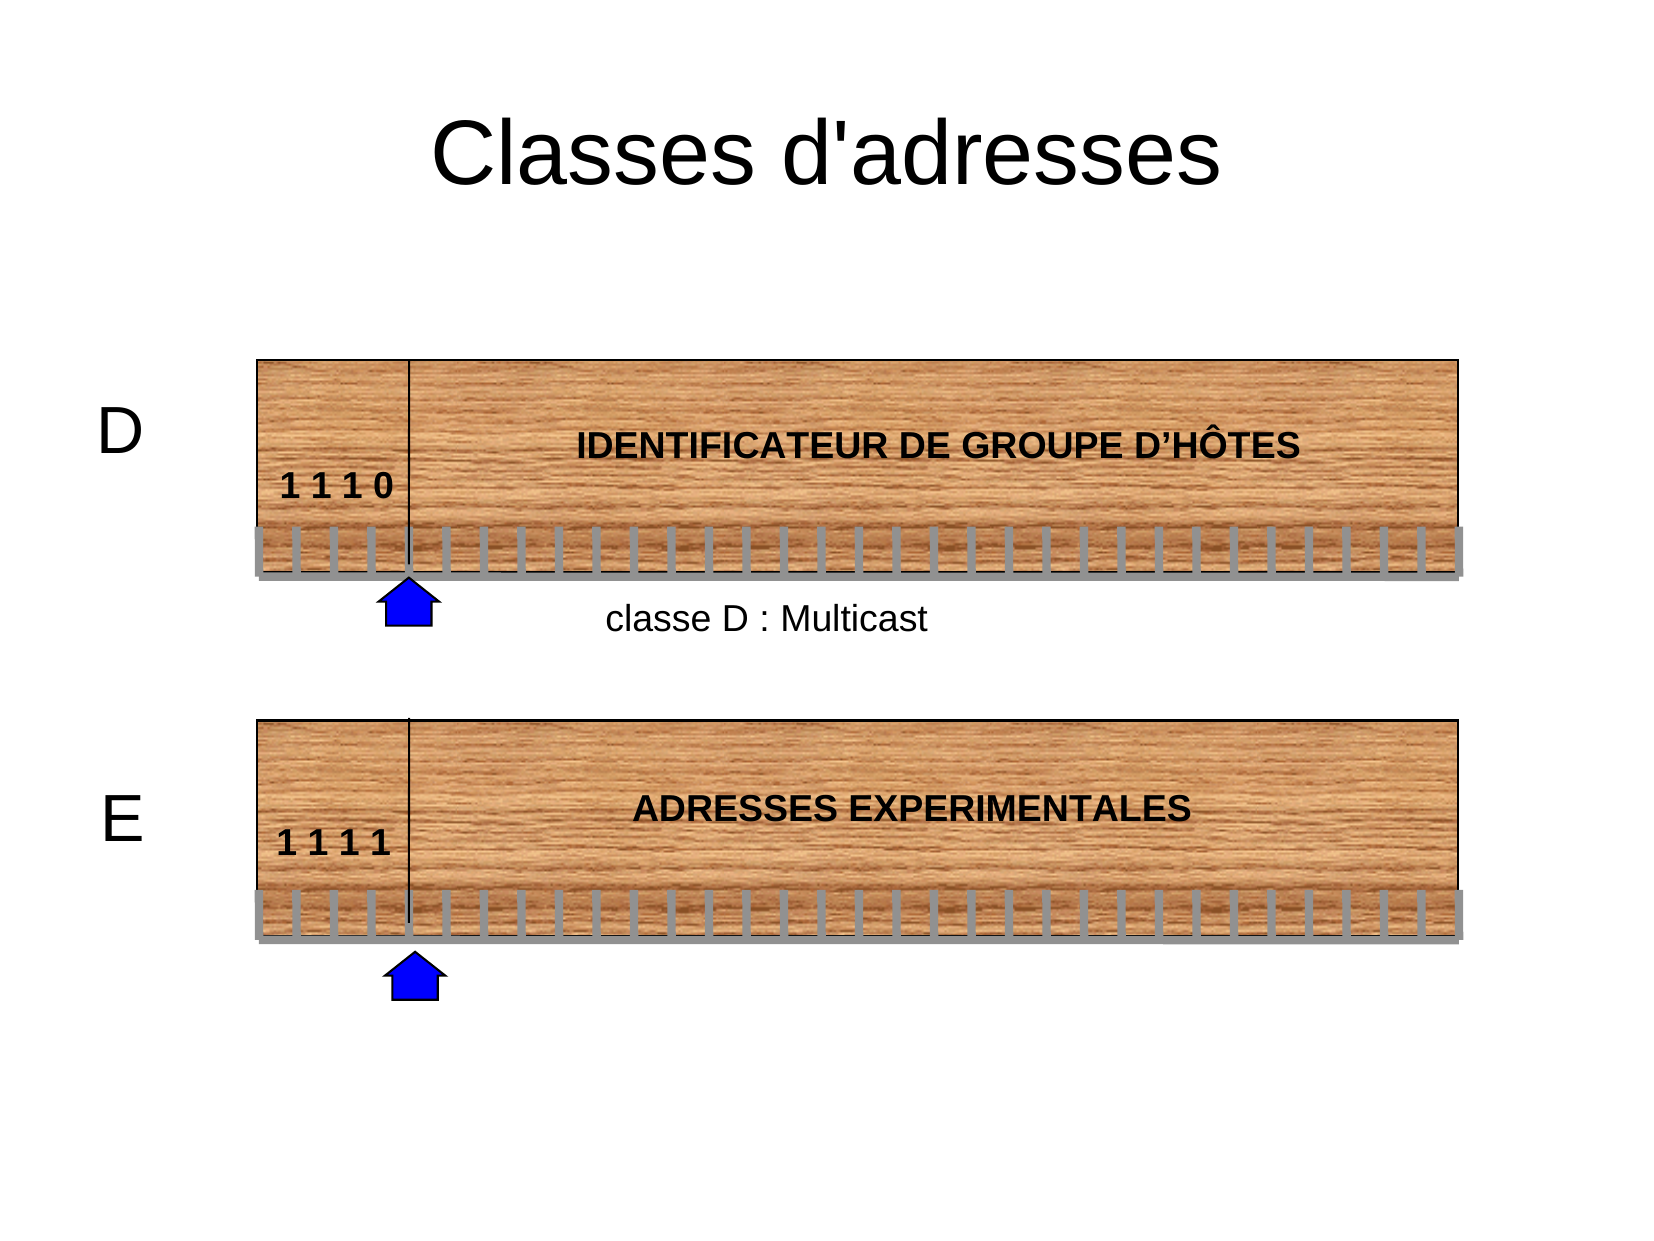

# Classes d'adresses
D
IDENTIFICATEUR DE GROUPE D’HÔTES
1 1 1 0
classe D : Multicast
E
ADRESSES EXPERIMENTALES
1 1 1 1